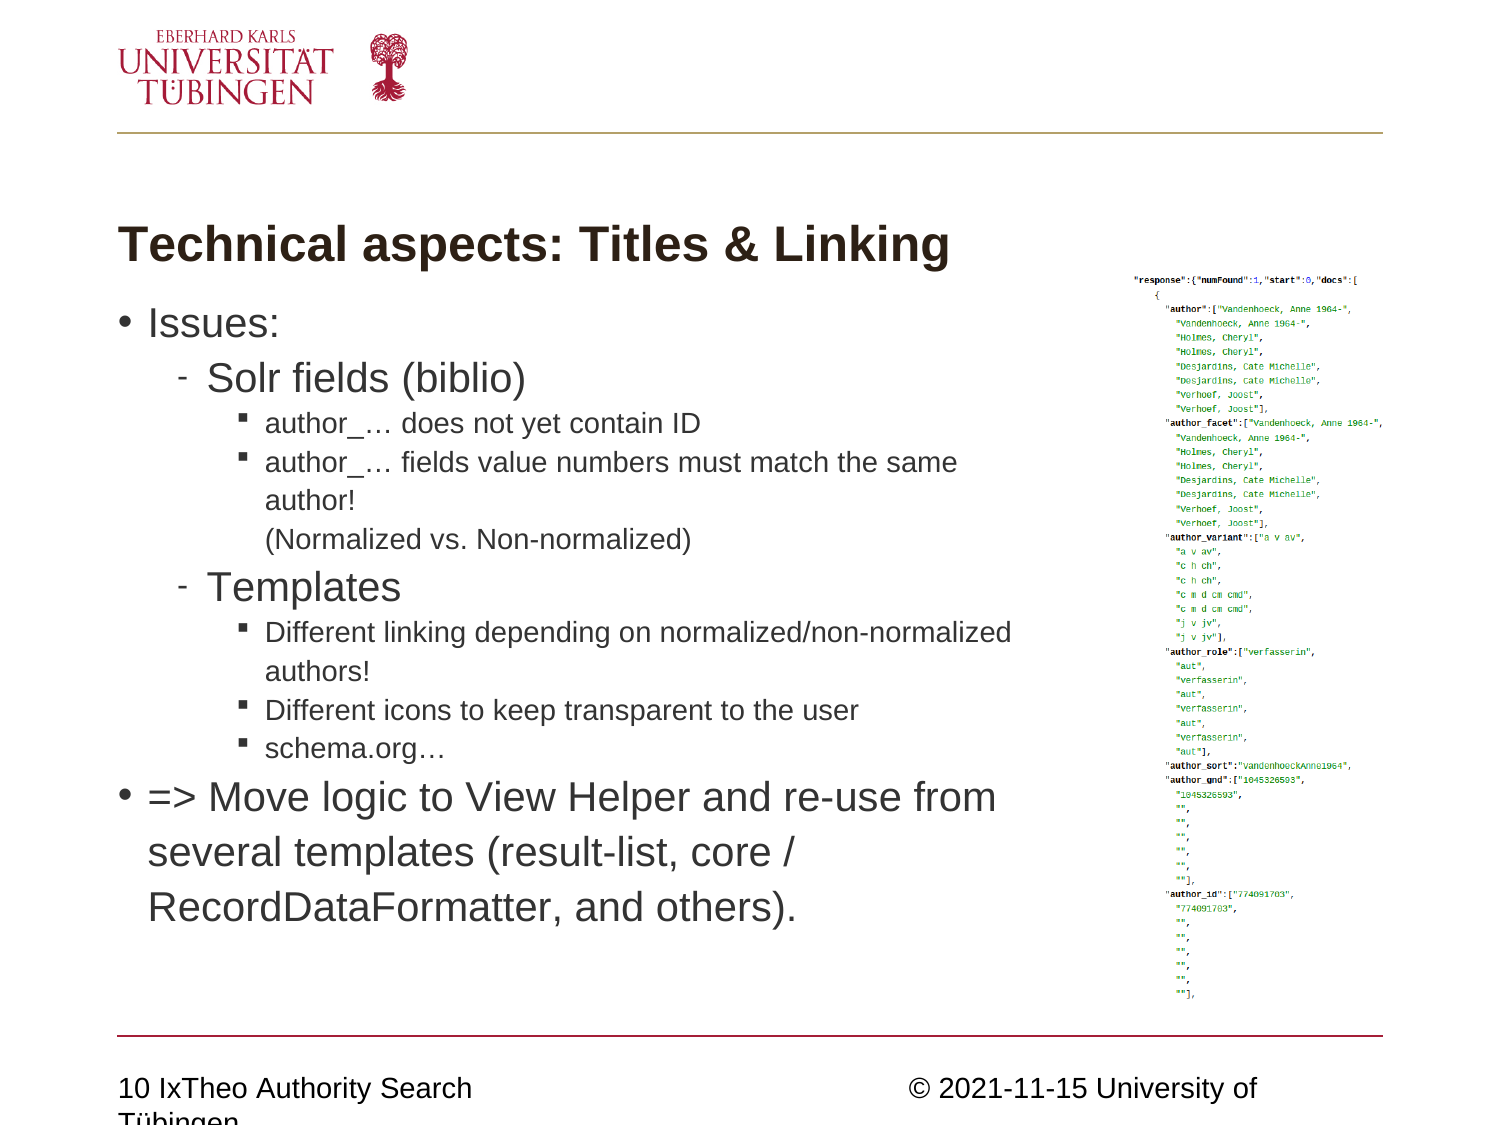

# Technical aspects: Titles & Linking
Issues:
Solr fields (biblio)
author_… does not yet contain ID
author_… fields value numbers must match the same author!
(Normalized vs. Non-normalized)
Templates
Different linking depending on normalized/non-normalized authors!
Different icons to keep transparent to the user
schema.org…
=> Move logic to View Helper and re-use from several templates (result-list, core / RecordDataFormatter, and others).
10